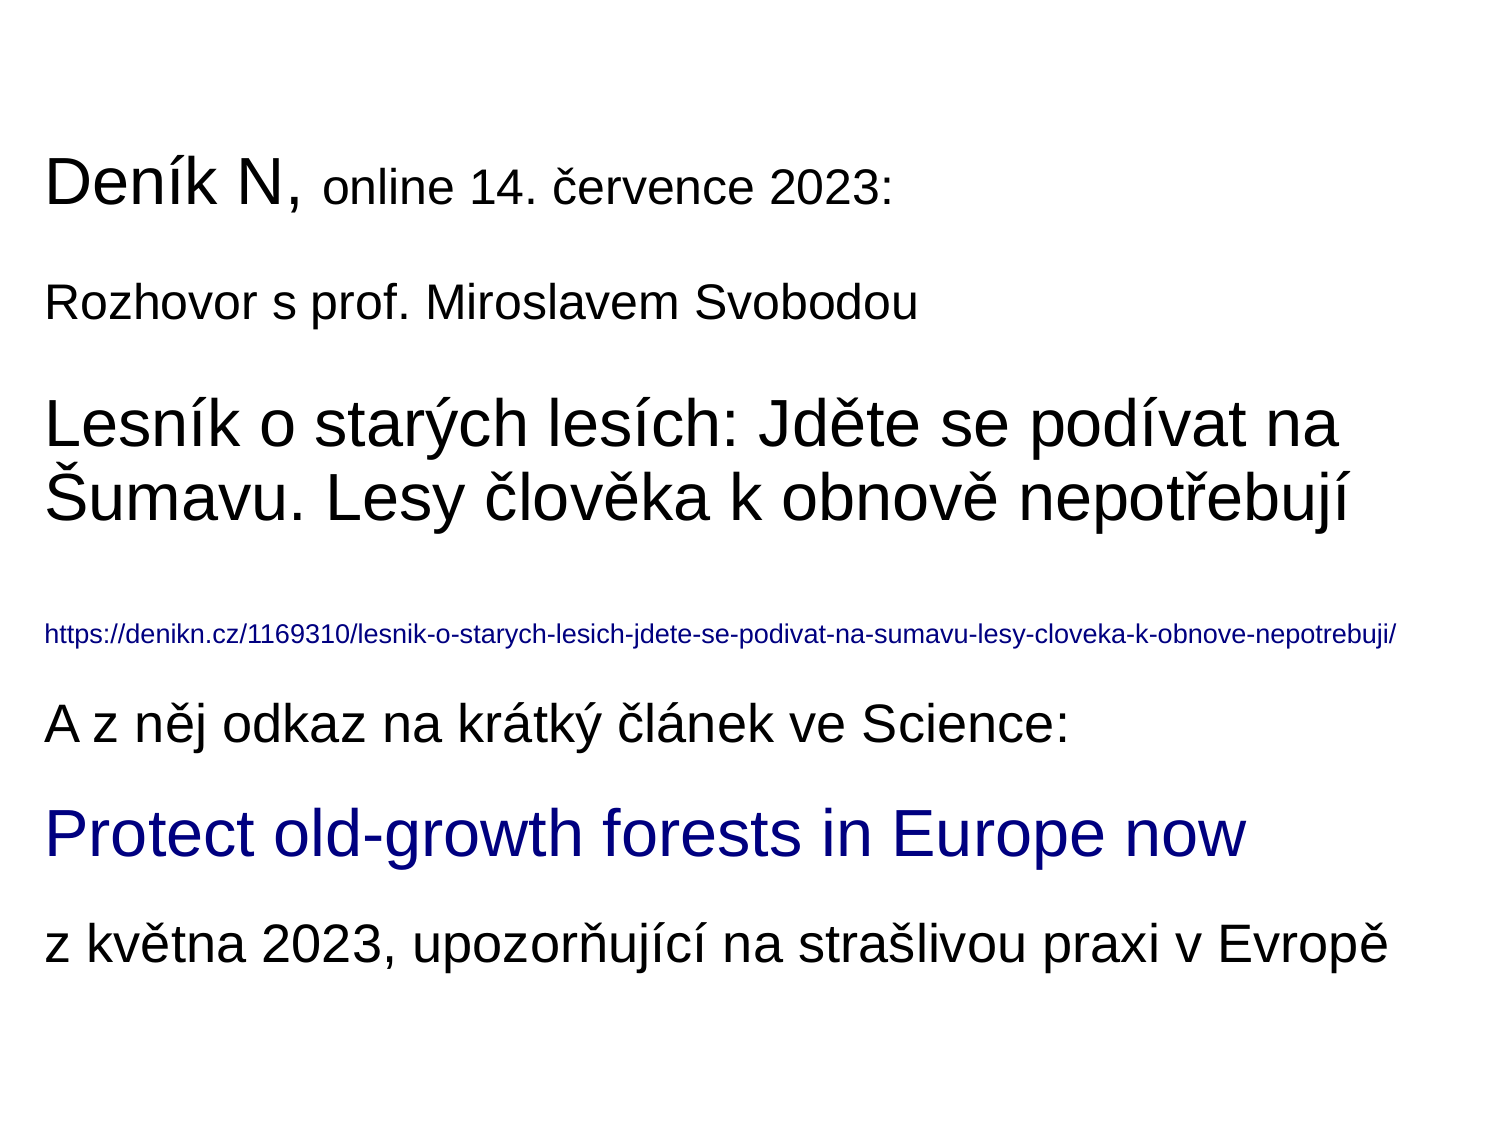

Deník N, online 14. července 2023:
Rozhovor s prof. Miroslavem Svobodou
Lesník o starých lesích: Jděte se podívat na Šumavu. Lesy člověka k obnově nepotřebují
https://denikn.cz/1169310/lesnik-o-starych-lesich-jdete-se-podivat-na-sumavu-lesy-cloveka-k-obnove-nepotrebuji/
A z něj odkaz na krátký článek ve Science:
Protect old-growth forests in Europe now
z května 2023, upozorňující na strašlivou praxi v Evropě